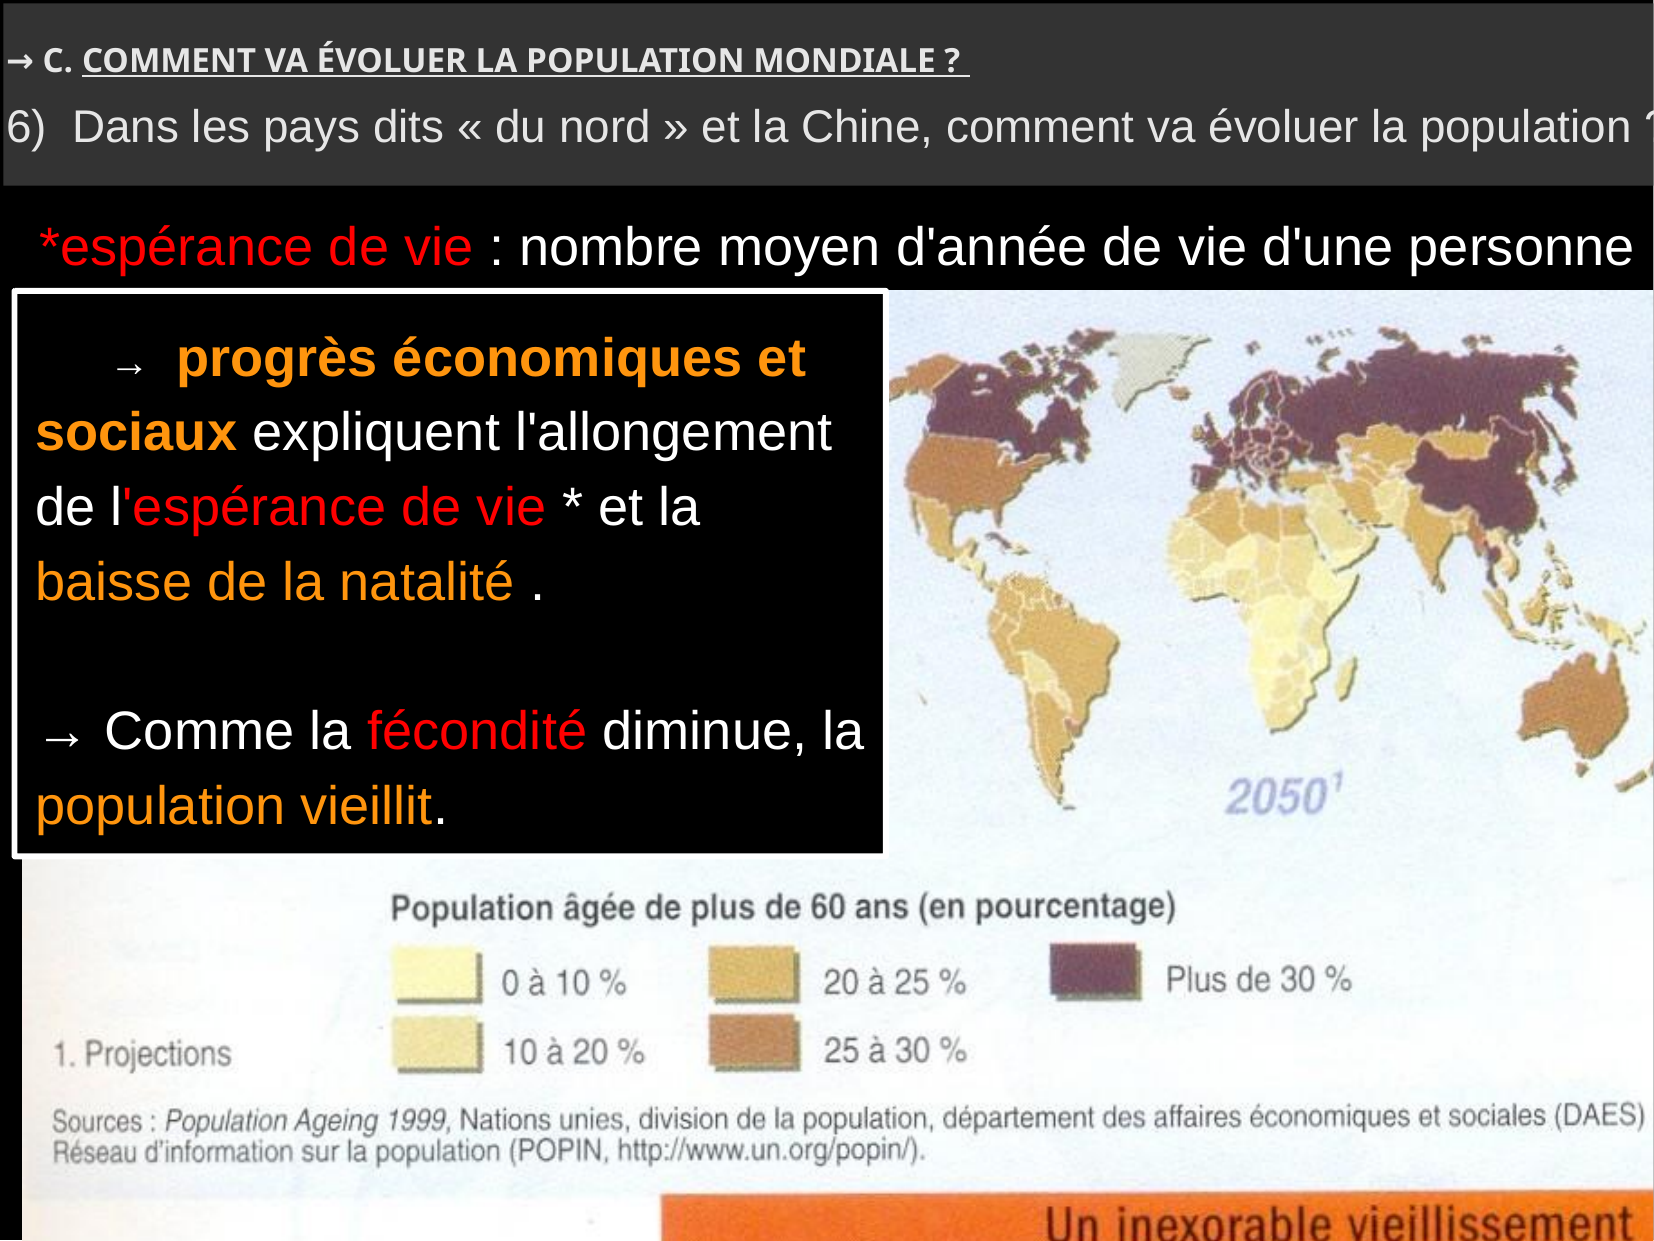

→ C. COMMENT VA ÉVOLUER LA POPULATION MONDIALE ?
6) Dans les pays dits « du nord » et la Chine, comment va évoluer la population ?
*espérance de vie : nombre moyen d'année de vie d'une personne
	→ progrès économiques et sociaux expliquent l'allongement de l'espérance de vie * et la baisse de la natalité .
→ Comme la fécondité diminue, la population vieillit.